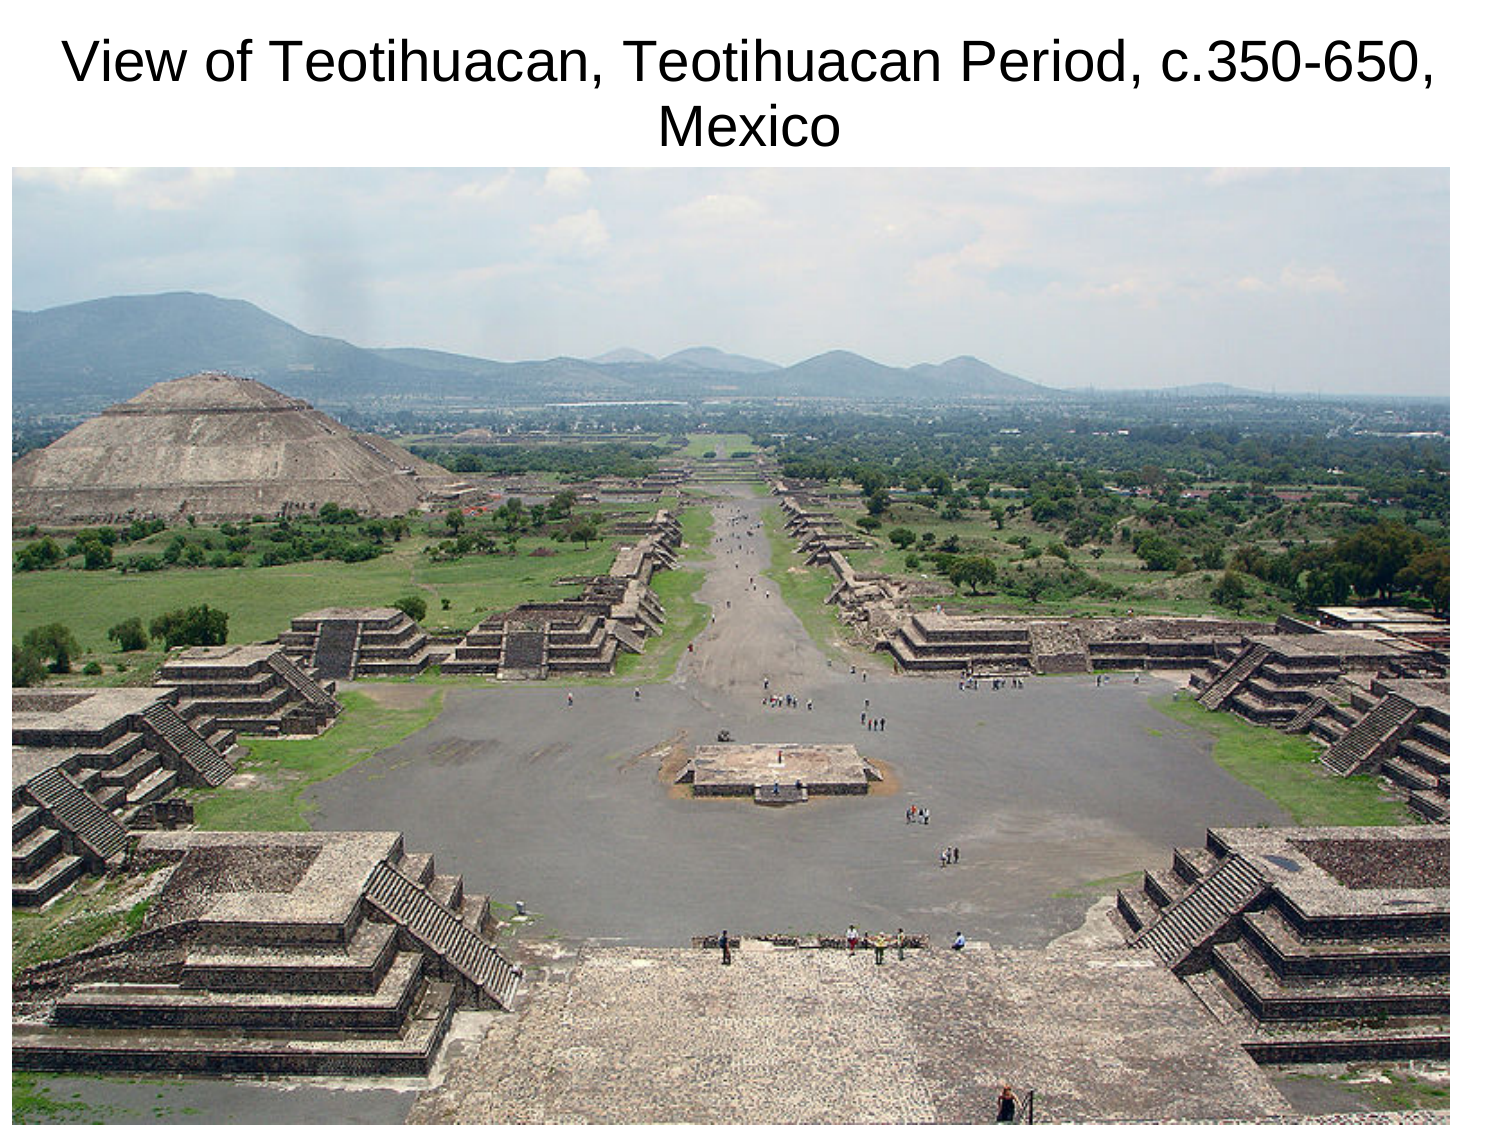

# View of Teotihuacan, Teotihuacan Period, c.350-650, Mexico